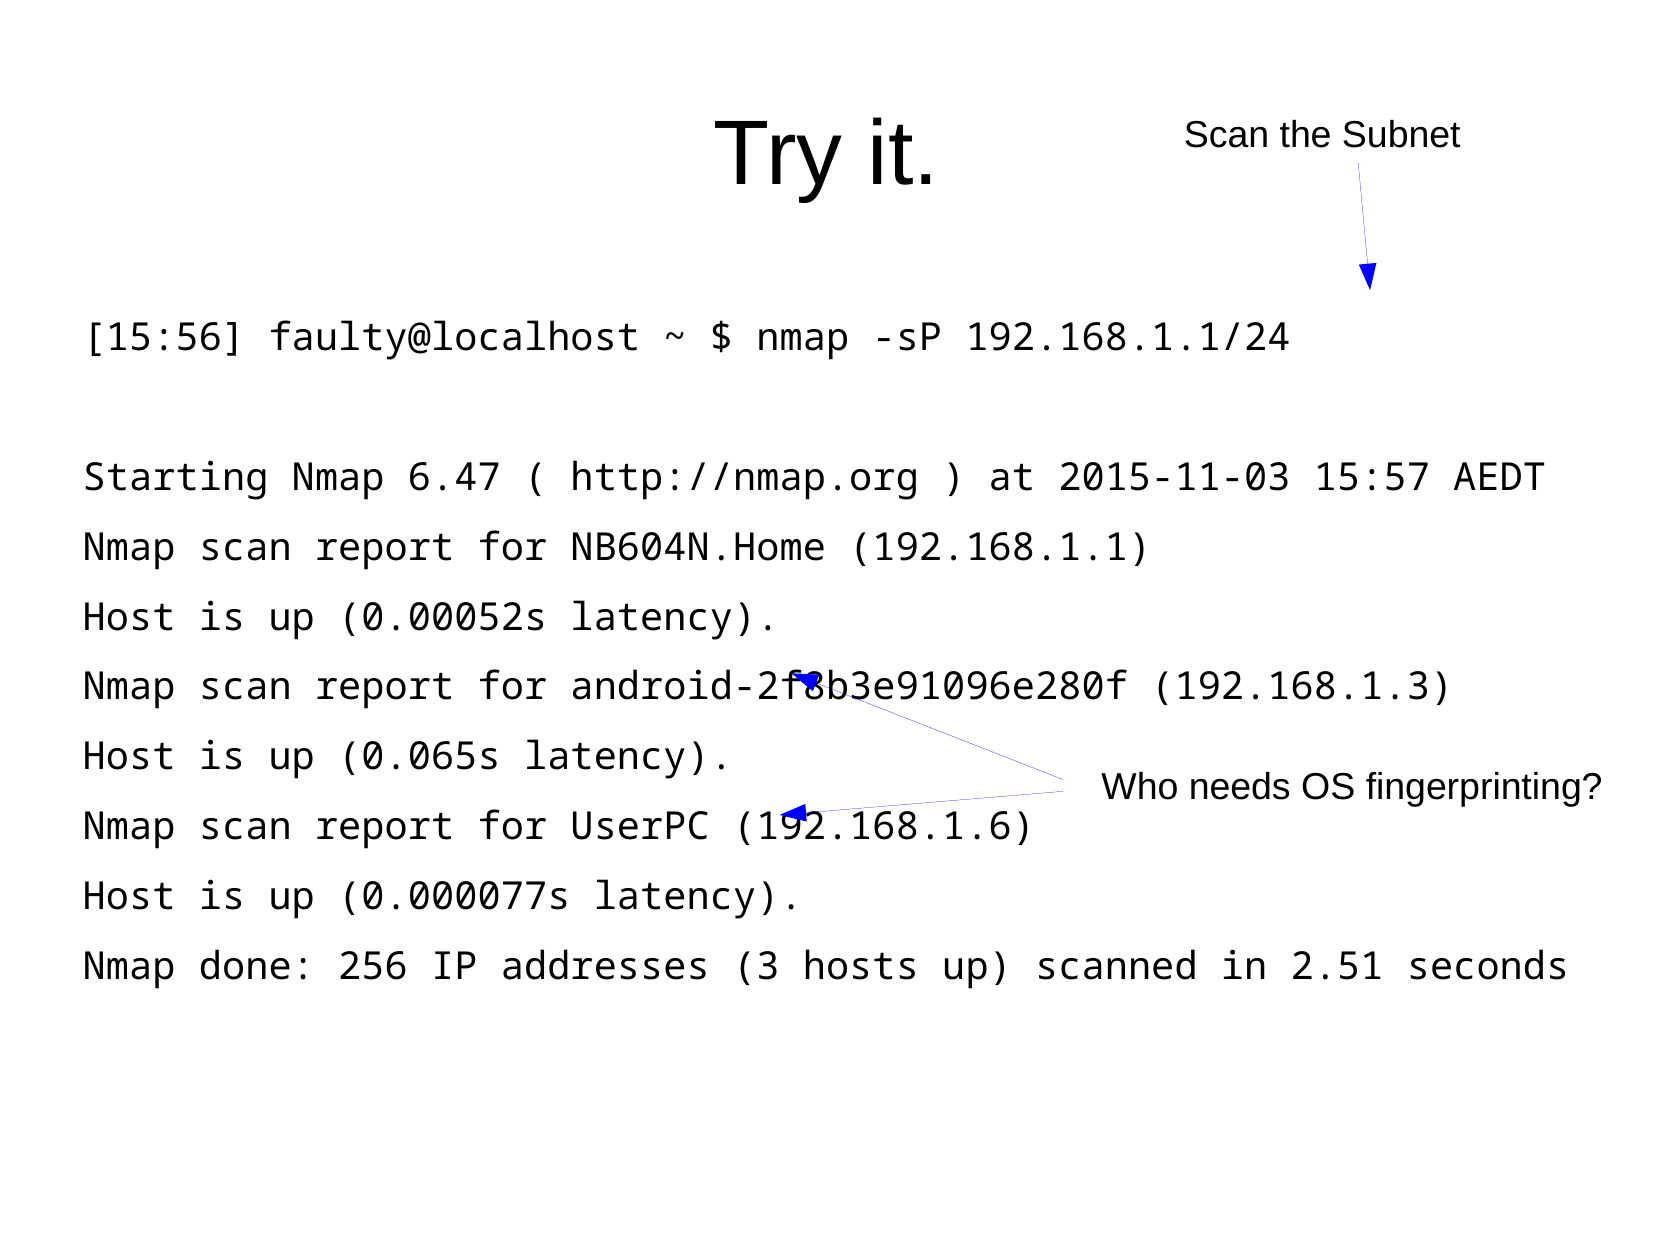

# Try it.
Scan the Subnet
[15:56] faulty@localhost ~ $ nmap -sP 192.168.1.1/24
Starting Nmap 6.47 ( http://nmap.org ) at 2015-11-03 15:57 AEDT
Nmap scan report for NB604N.Home (192.168.1.1)
Host is up (0.00052s latency).
Nmap scan report for android-2f8b3e91096e280f (192.168.1.3)
Host is up (0.065s latency).
Nmap scan report for UserPC (192.168.1.6)
Host is up (0.000077s latency).
Nmap done: 256 IP addresses (3 hosts up) scanned in 2.51 seconds
Who needs OS fingerprinting?